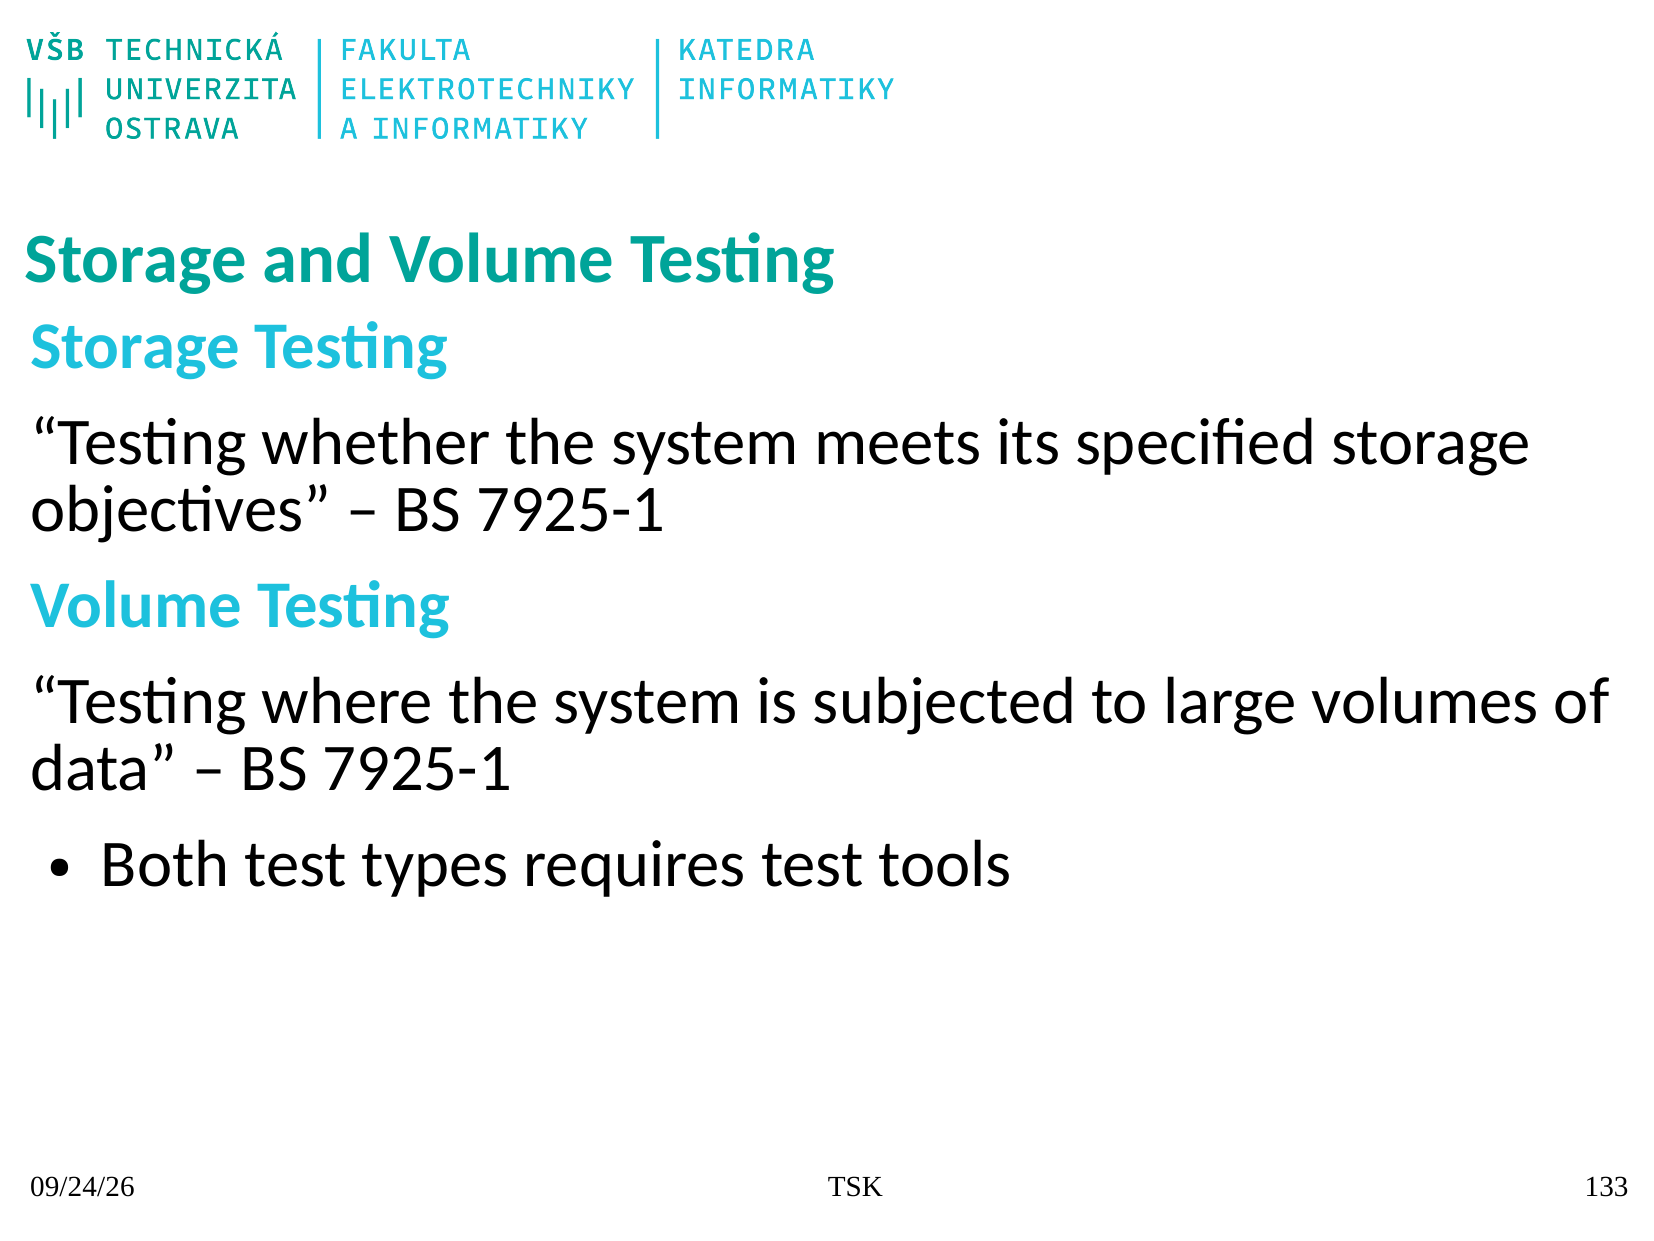

# Storage and Volume Testing
Storage Testing
“Testing whether the system meets its specified storage objectives” – BS 7925-1
Volume Testing
“Testing where the system is subjected to large volumes of data” – BS 7925-1
Both test types requires test tools
TSK
133